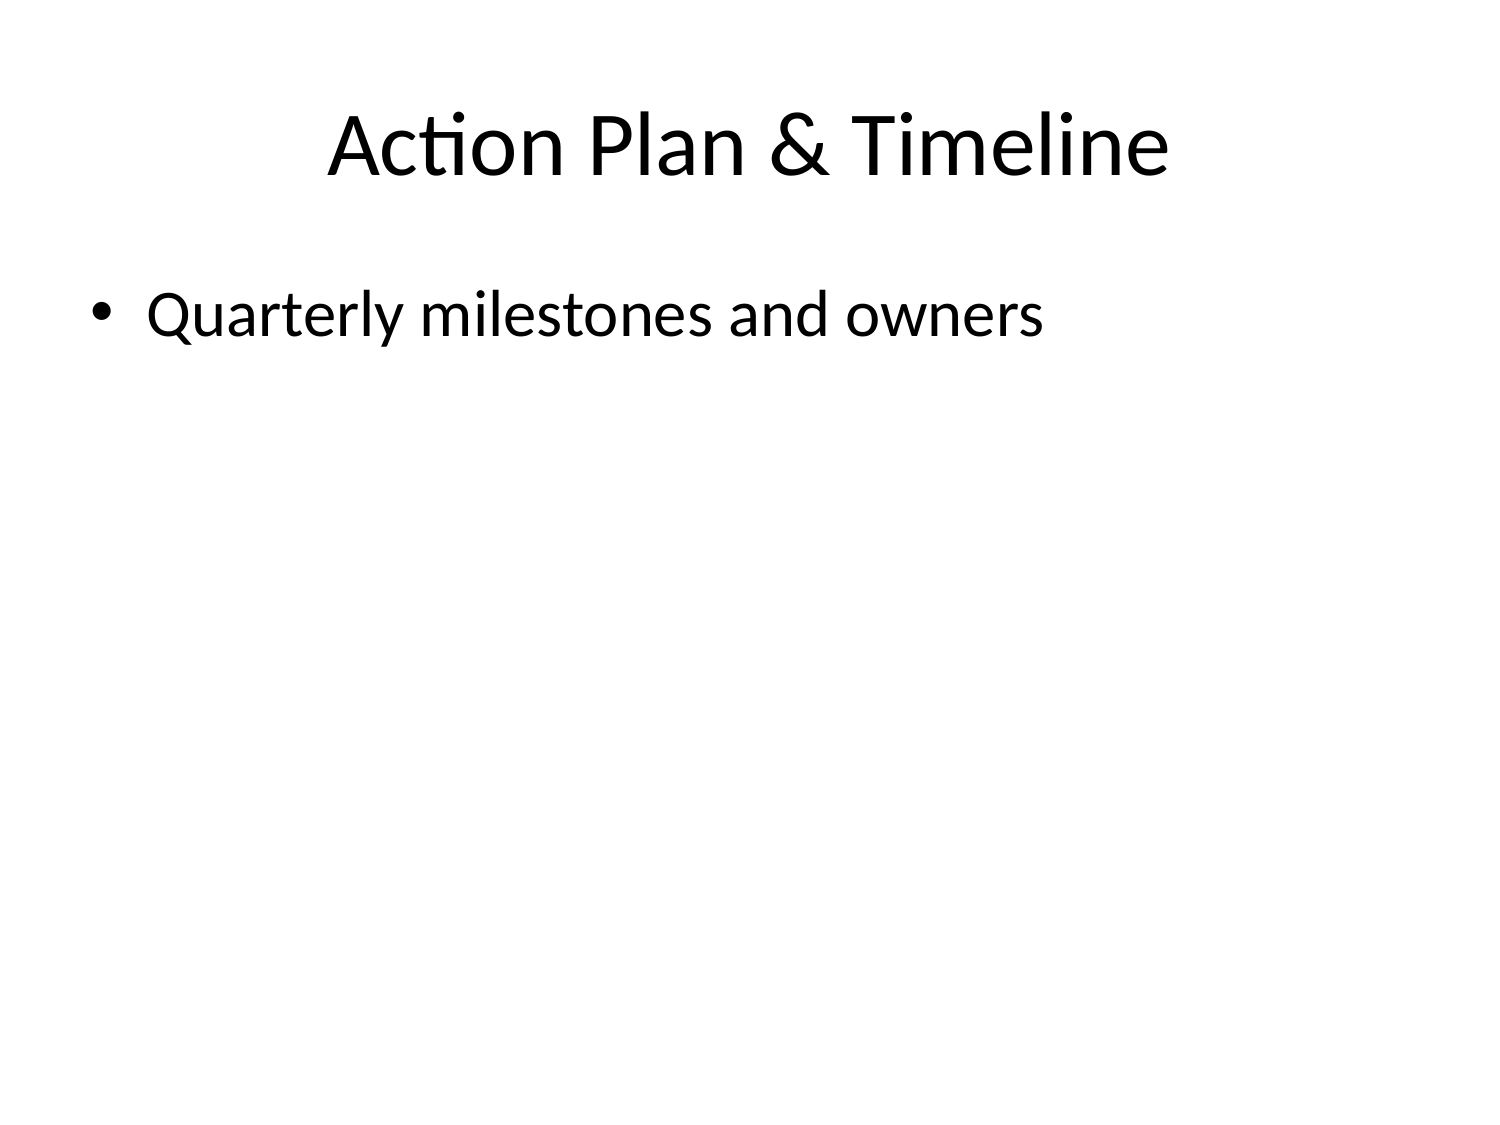

# Action Plan & Timeline
Quarterly milestones and owners